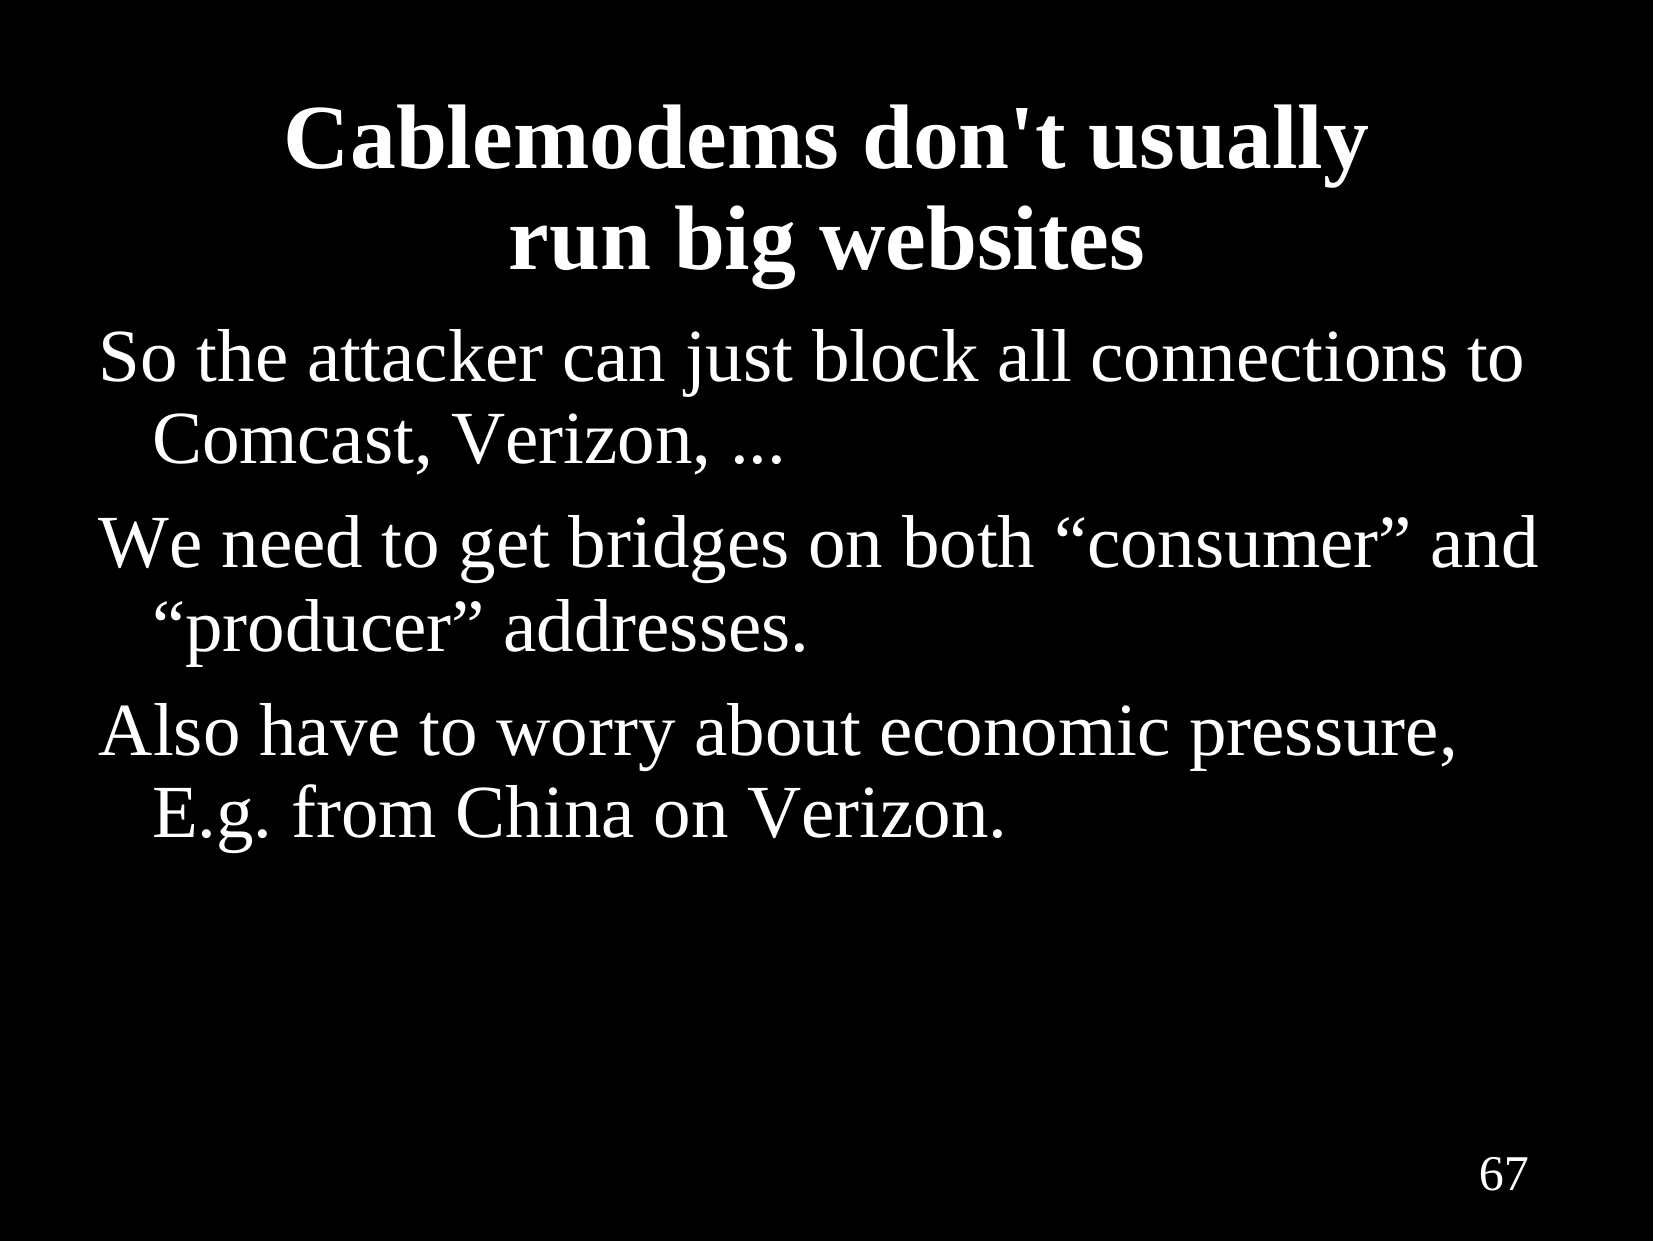

# Cablemodems don't usually run big websites
So the attacker can just block all connections to Comcast, Verizon, ...
We need to get bridges on both “consumer” and “producer” addresses.
Also have to worry about economic pressure, E.g. from China on Verizon.